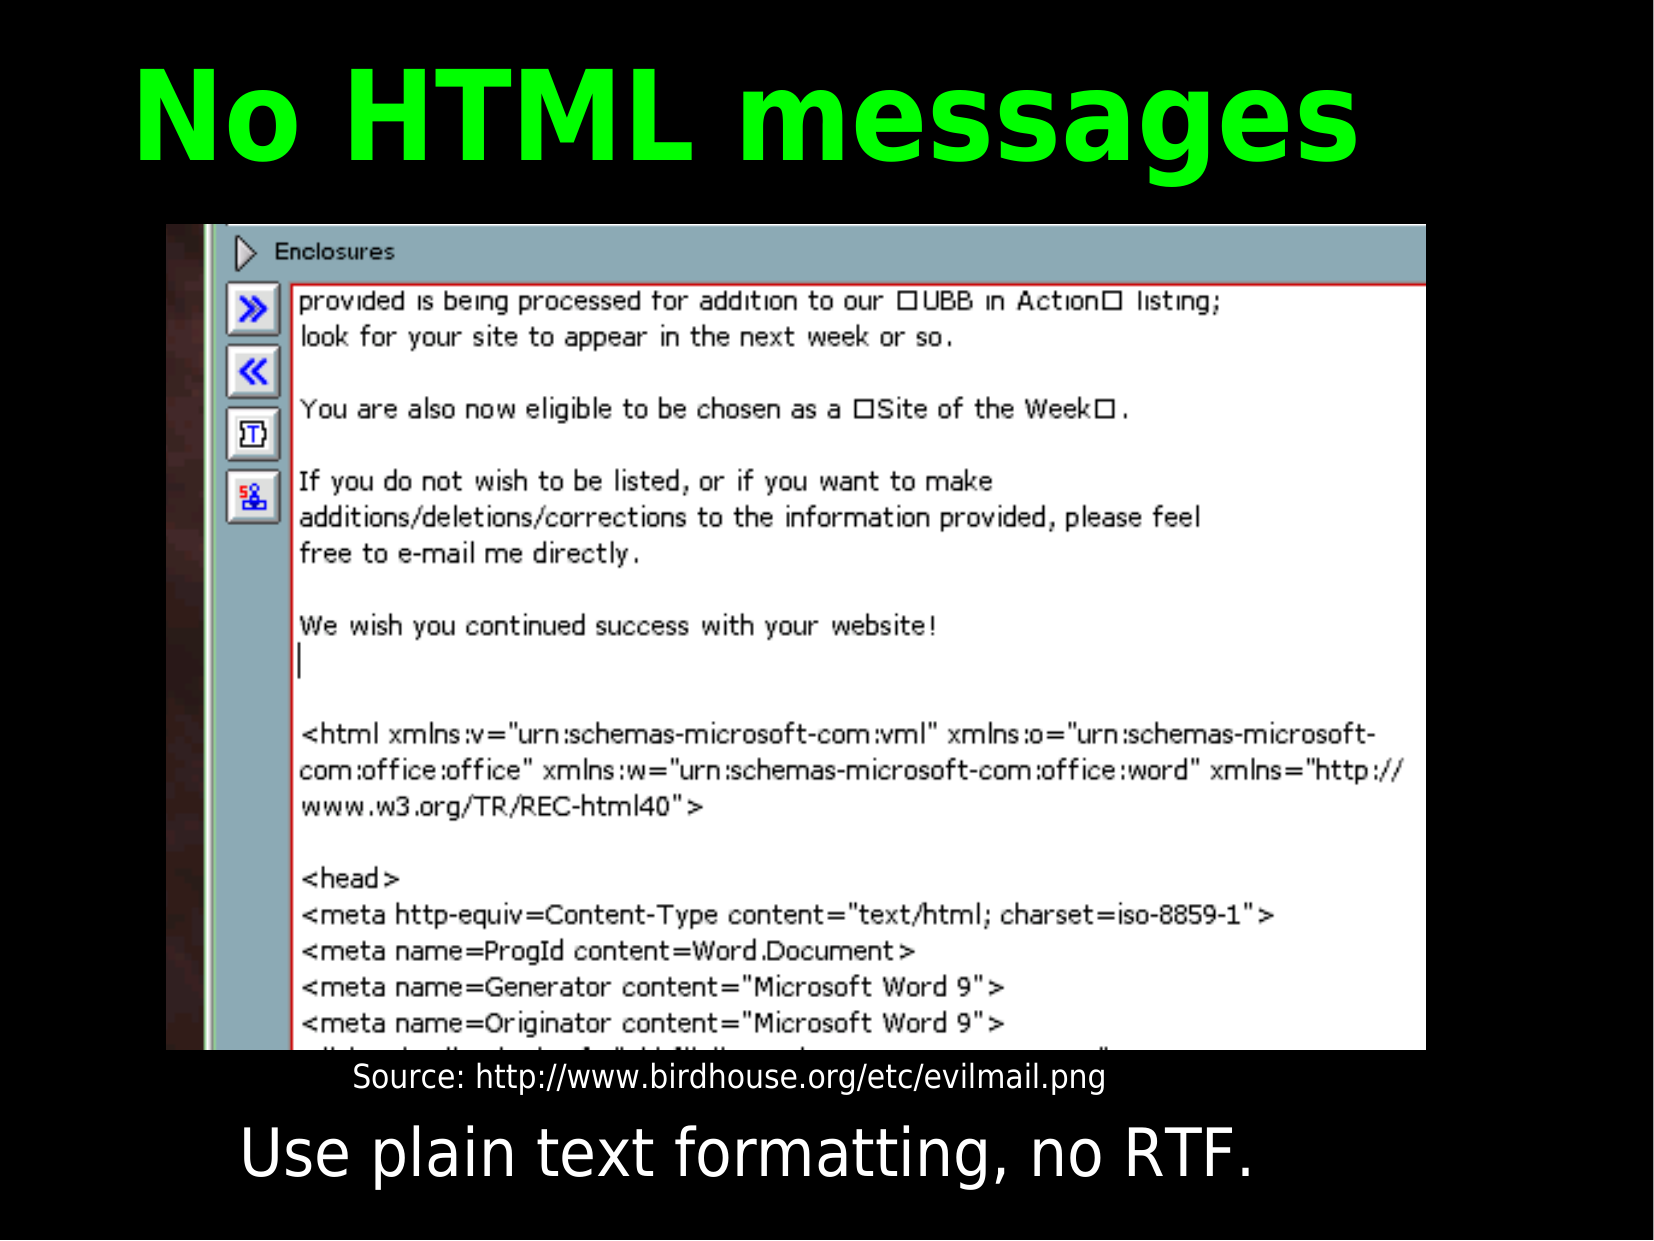

No HTML messages
Source: http://www.birdhouse.org/etc/evilmail.png
Use plain text formatting, no RTF.